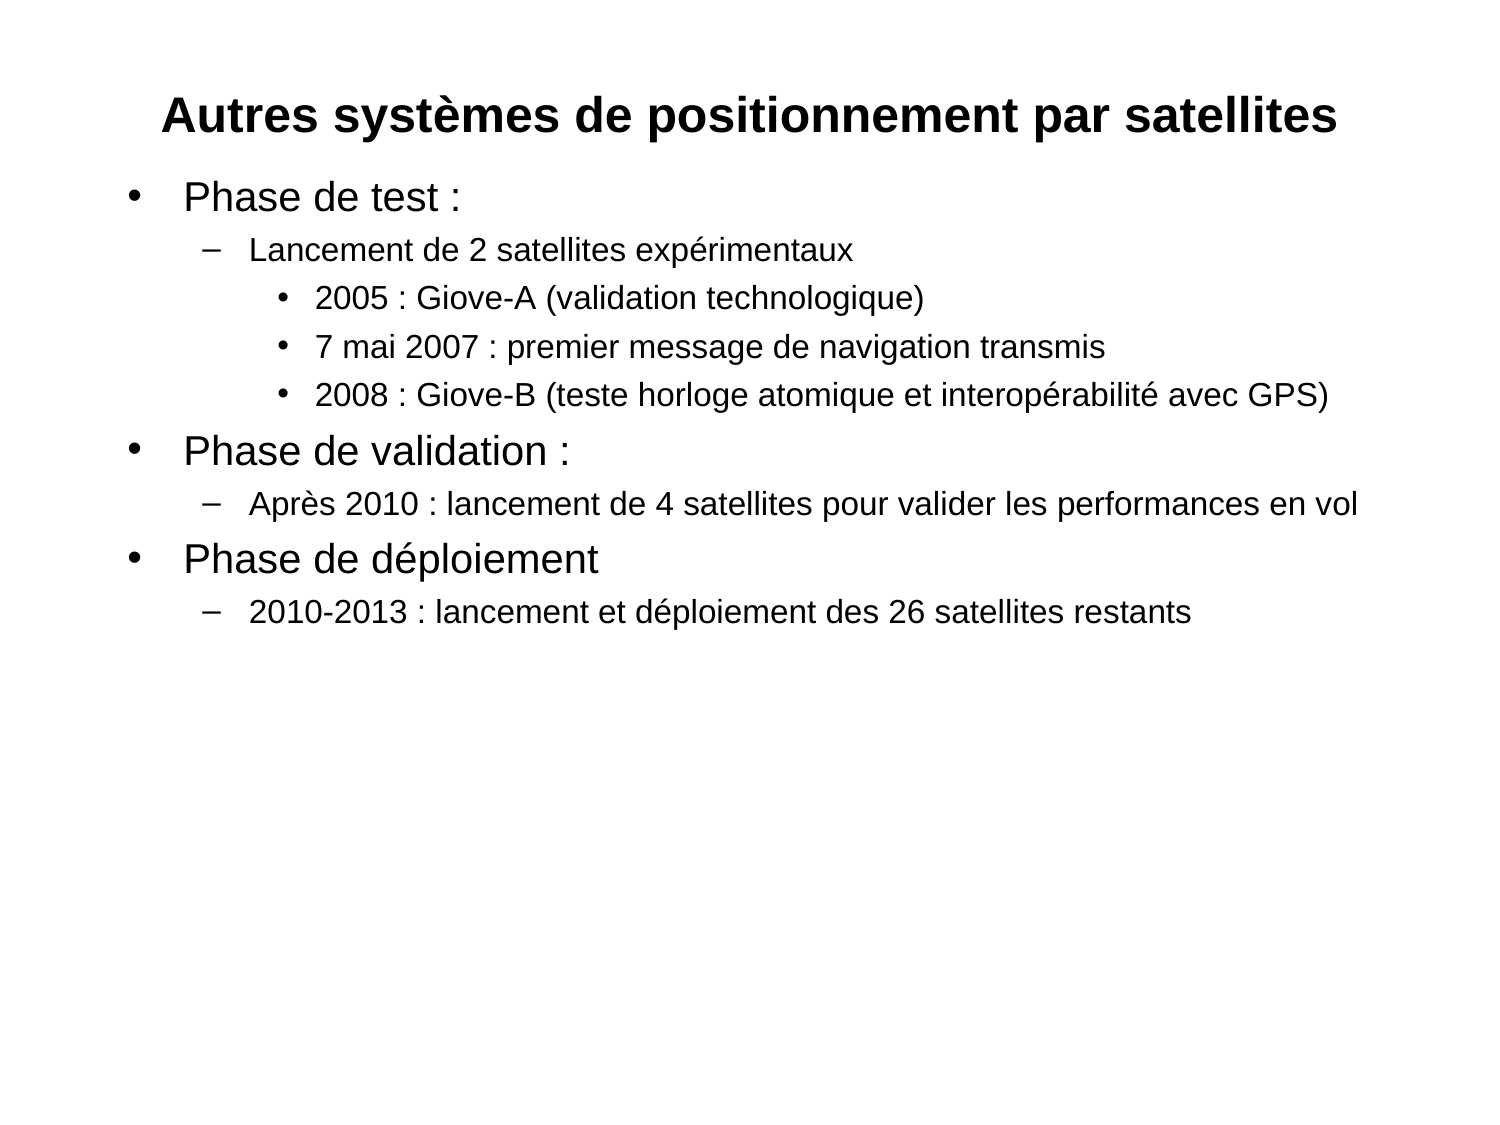

# Autres systèmes de positionnement par satellites
Phase de test :
Lancement de 2 satellites expérimentaux
2005 : Giove-A (validation technologique)
7 mai 2007 : premier message de navigation transmis
2008 : Giove-B (teste horloge atomique et interopérabilité avec GPS)
Phase de validation :
Après 2010 : lancement de 4 satellites pour valider les performances en vol
Phase de déploiement
2010-2013 : lancement et déploiement des 26 satellites restants